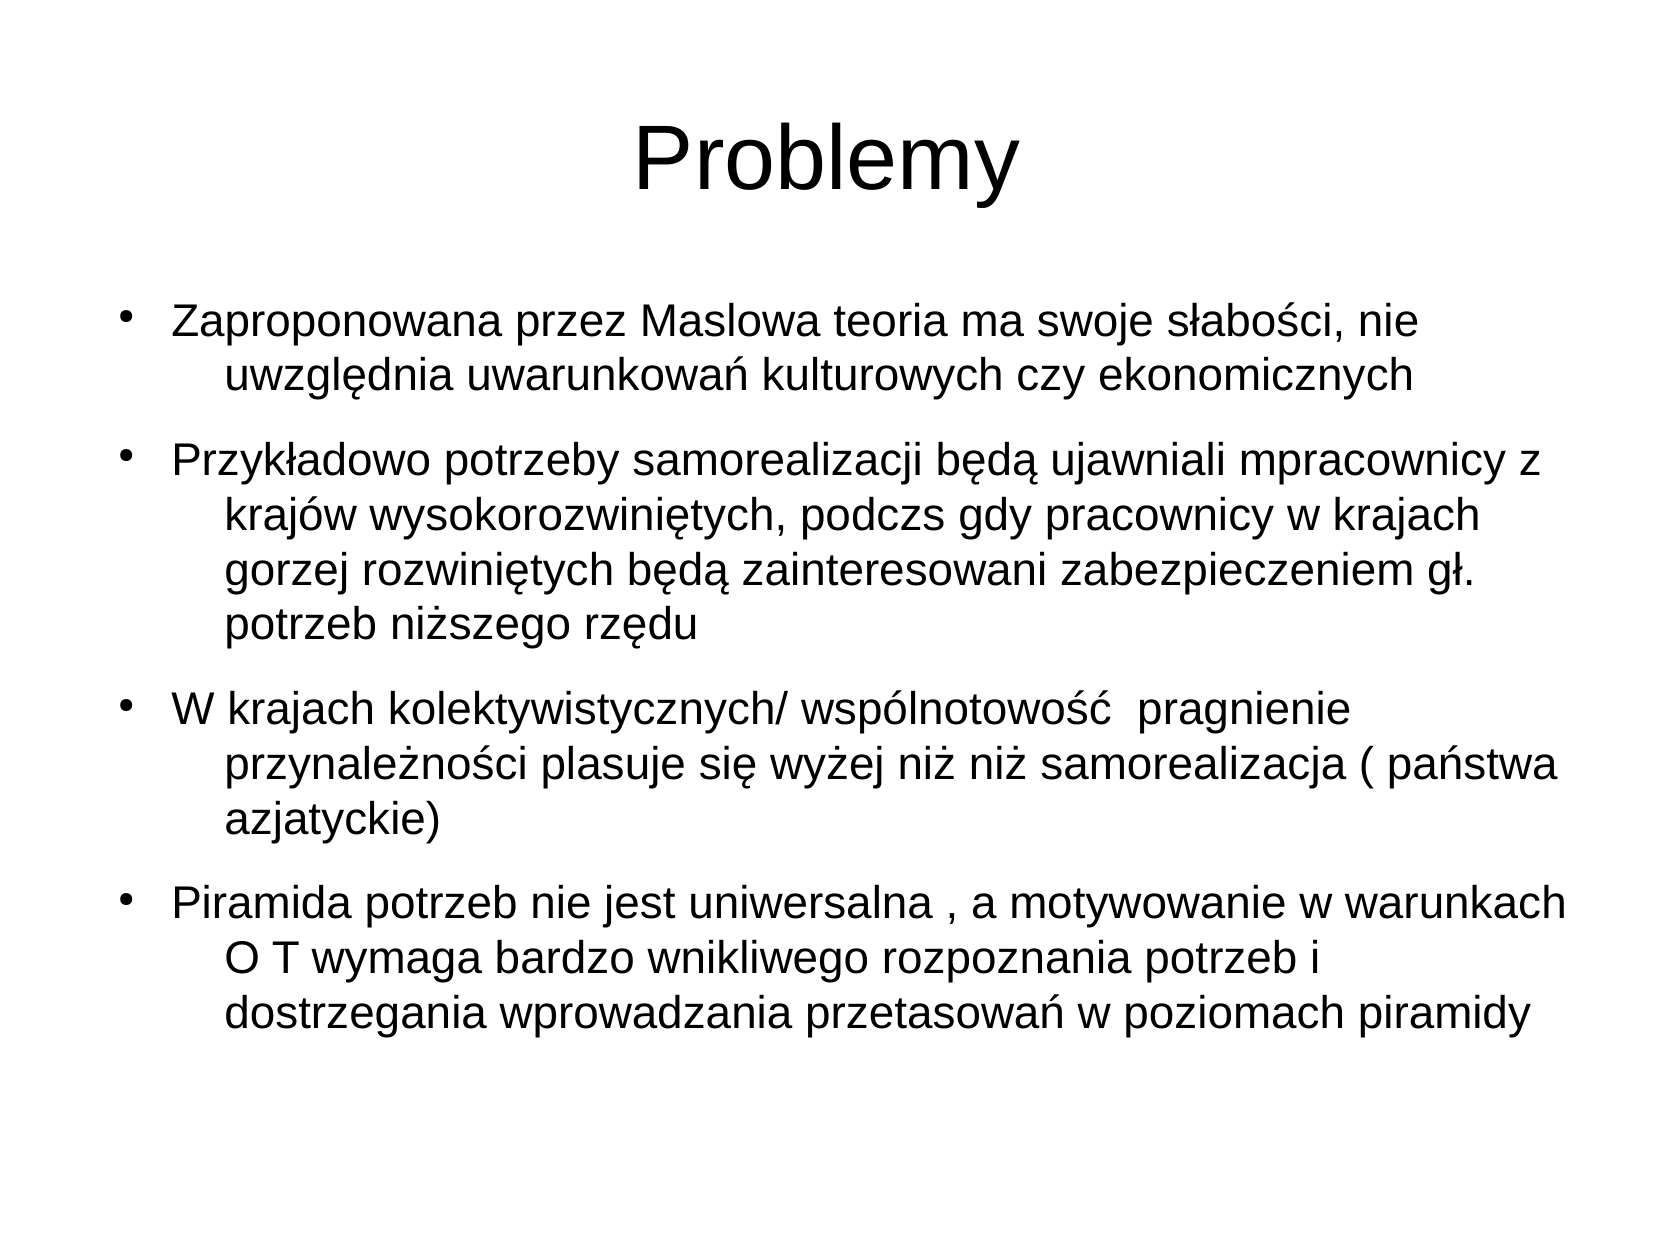

# Problemy
Zaproponowana przez Maslowa teoria ma swoje słabości, nie uwzględnia uwarunkowań kulturowych czy ekonomicznych
Przykładowo potrzeby samorealizacji będą ujawniali mpracownicy z krajów wysokorozwiniętych, podczs gdy pracownicy w krajach gorzej rozwiniętych będą zainteresowani zabezpieczeniem gł. potrzeb niższego rzędu
W krajach kolektywistycznych/ wspólnotowość pragnienie przynależności plasuje się wyżej niż niż samorealizacja ( państwa azjatyckie)
Piramida potrzeb nie jest uniwersalna , a motywowanie w warunkach O T wymaga bardzo wnikliwego rozpoznania potrzeb i dostrzegania wprowadzania przetasowań w poziomach piramidy